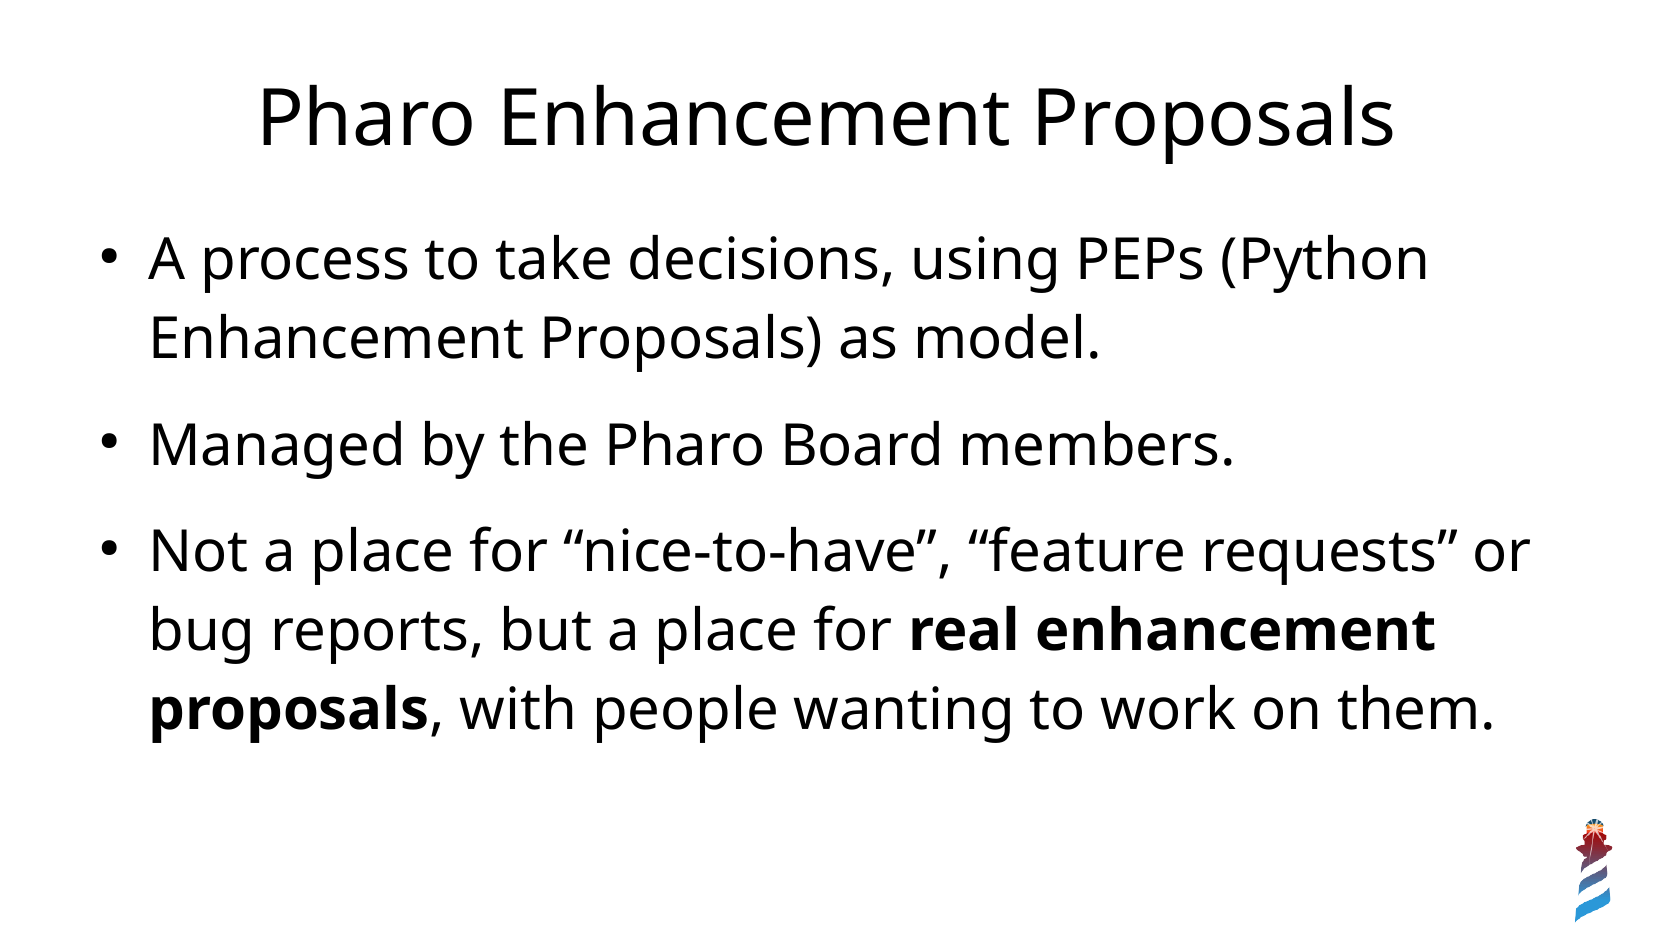

# Pharo Enhancement Proposals
A process to take decisions, using PEPs (Python Enhancement Proposals) as model.
Managed by the Pharo Board members.
Not a place for “nice-to-have”, “feature requests” or bug reports, but a place for real enhancement proposals, with people wanting to work on them.